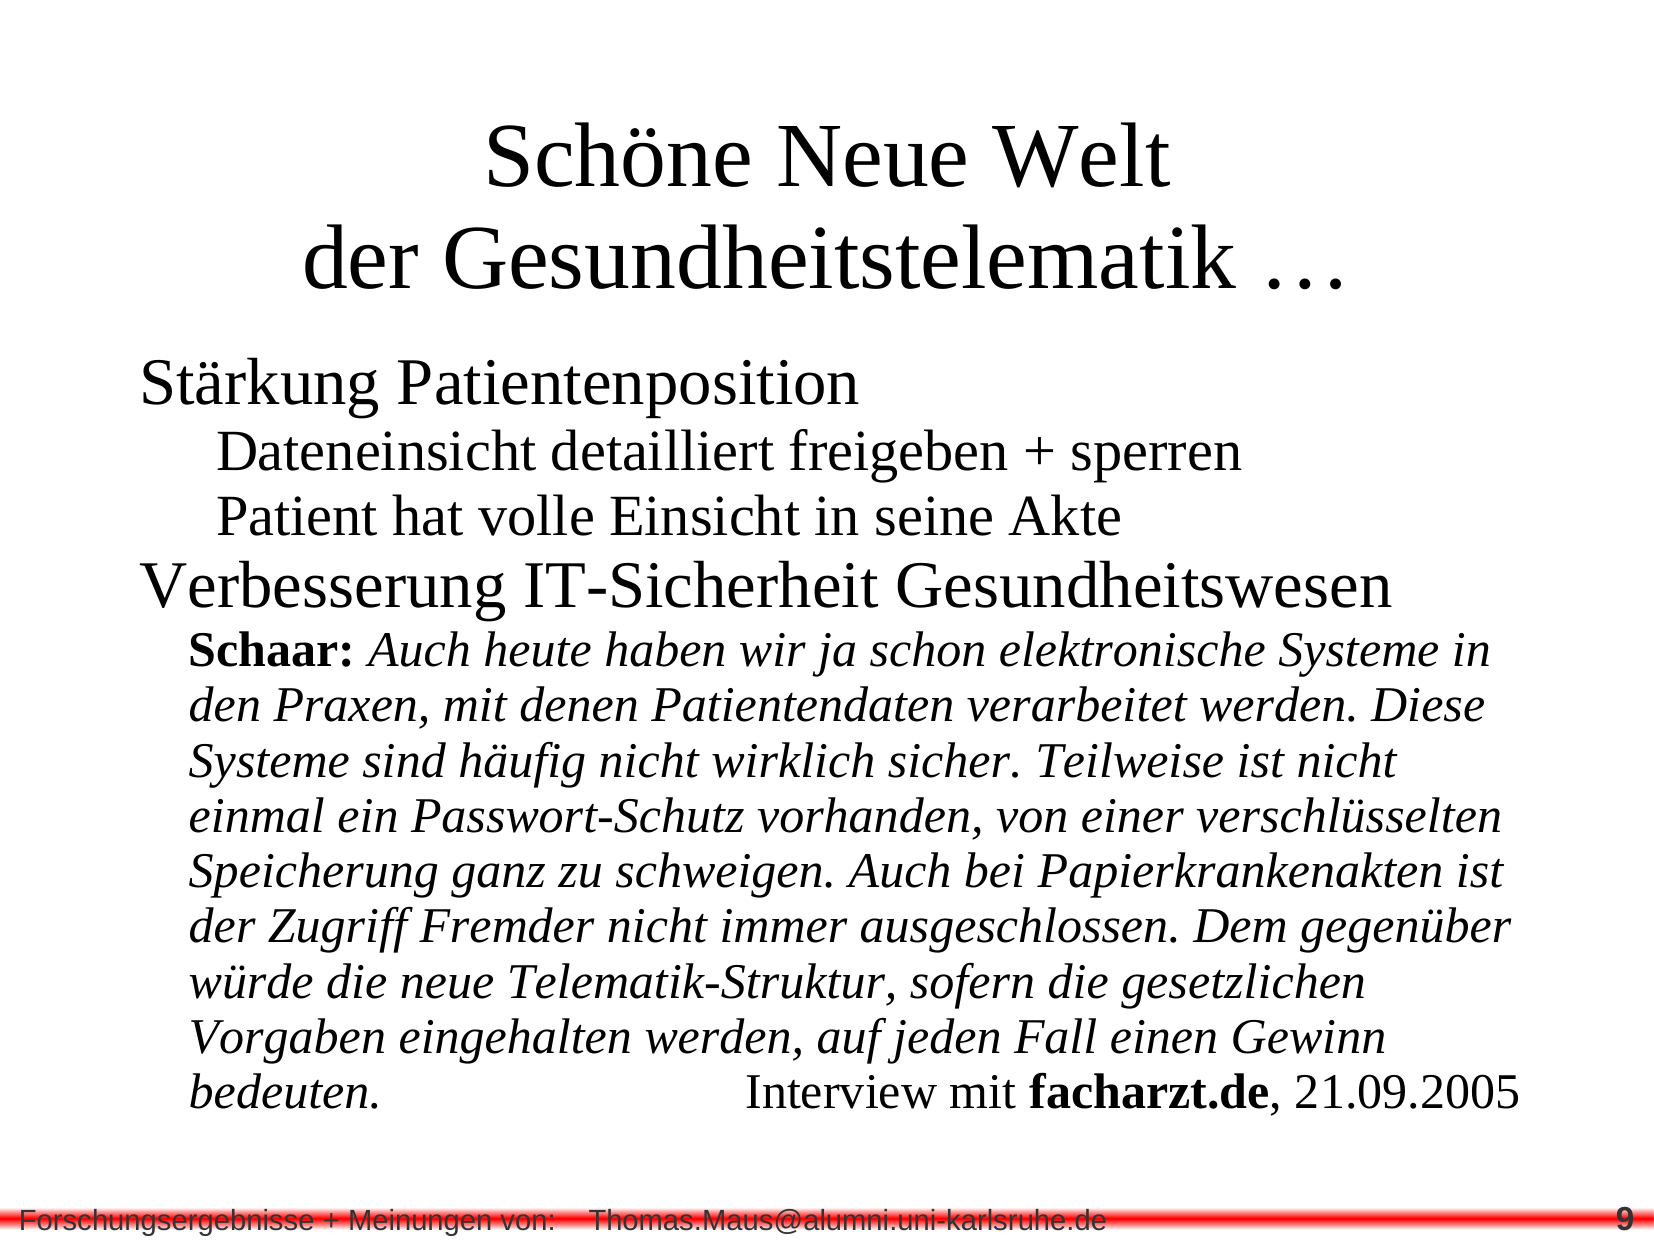

# Schöne Neue Welt der Gesundheitstelematik …
Stärkung Patientenposition
Dateneinsicht detailliert freigeben + sperren
Patient hat volle Einsicht in seine Akte
Verbesserung IT-Sicherheit Gesundheitswesen
Schaar: Auch heute haben wir ja schon elektronische Systeme in den Praxen, mit denen Patientendaten verarbeitet werden. Diese Systeme sind häufig nicht wirklich sicher. Teilweise ist nicht einmal ein Passwort-Schutz vorhanden, von einer verschlüsselten Speicherung ganz zu schweigen. Auch bei Papierkrankenakten ist der Zugriff Fremder nicht immer ausgeschlossen. Dem gegenüber würde die neue Telematik-Struktur, sofern die gesetzlichen Vorgaben eingehalten werden, auf jeden Fall einen Gewinn bedeuten. 	Interview mit facharzt.de, 21.09.2005